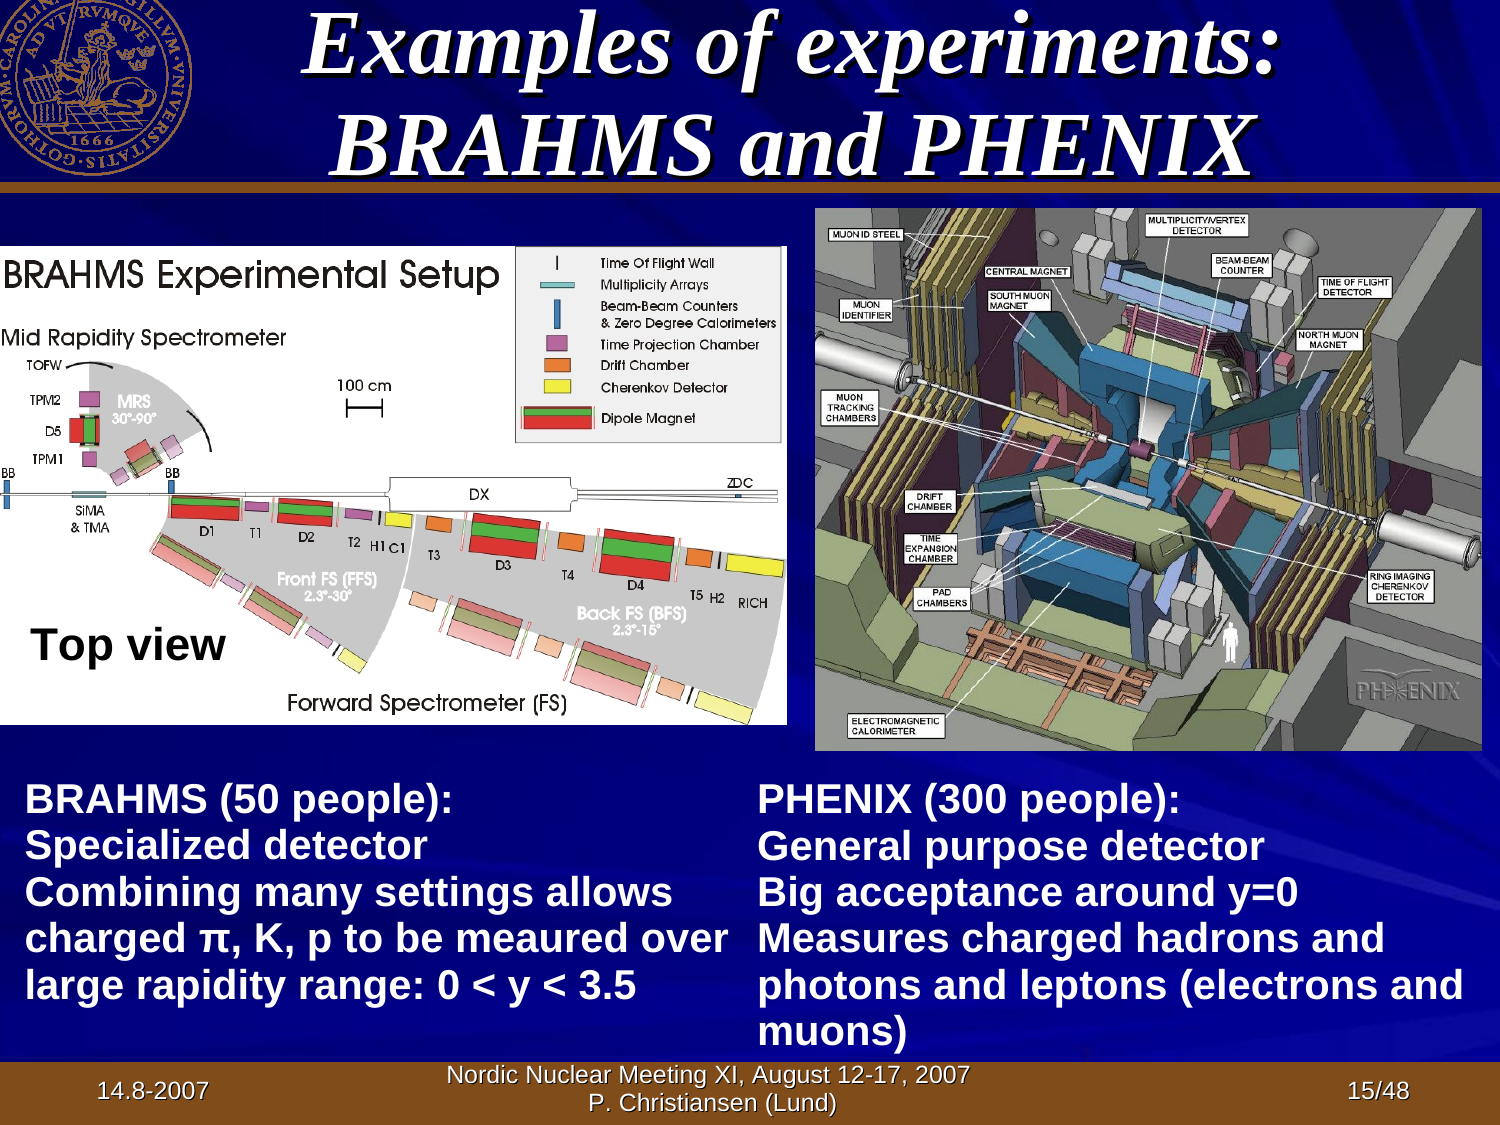

# Examples of experiments: BRAHMS and PHENIX
Top view
BRAHMS (50 people):
Specialized detector
Combining many settings allows charged π, K, p to be meaured over large rapidity range: 0 < y < 3.5
PHENIX (300 people):
General purpose detector
Big acceptance around y=0
Measures charged hadrons and photons and leptons (electrons and muons)
15